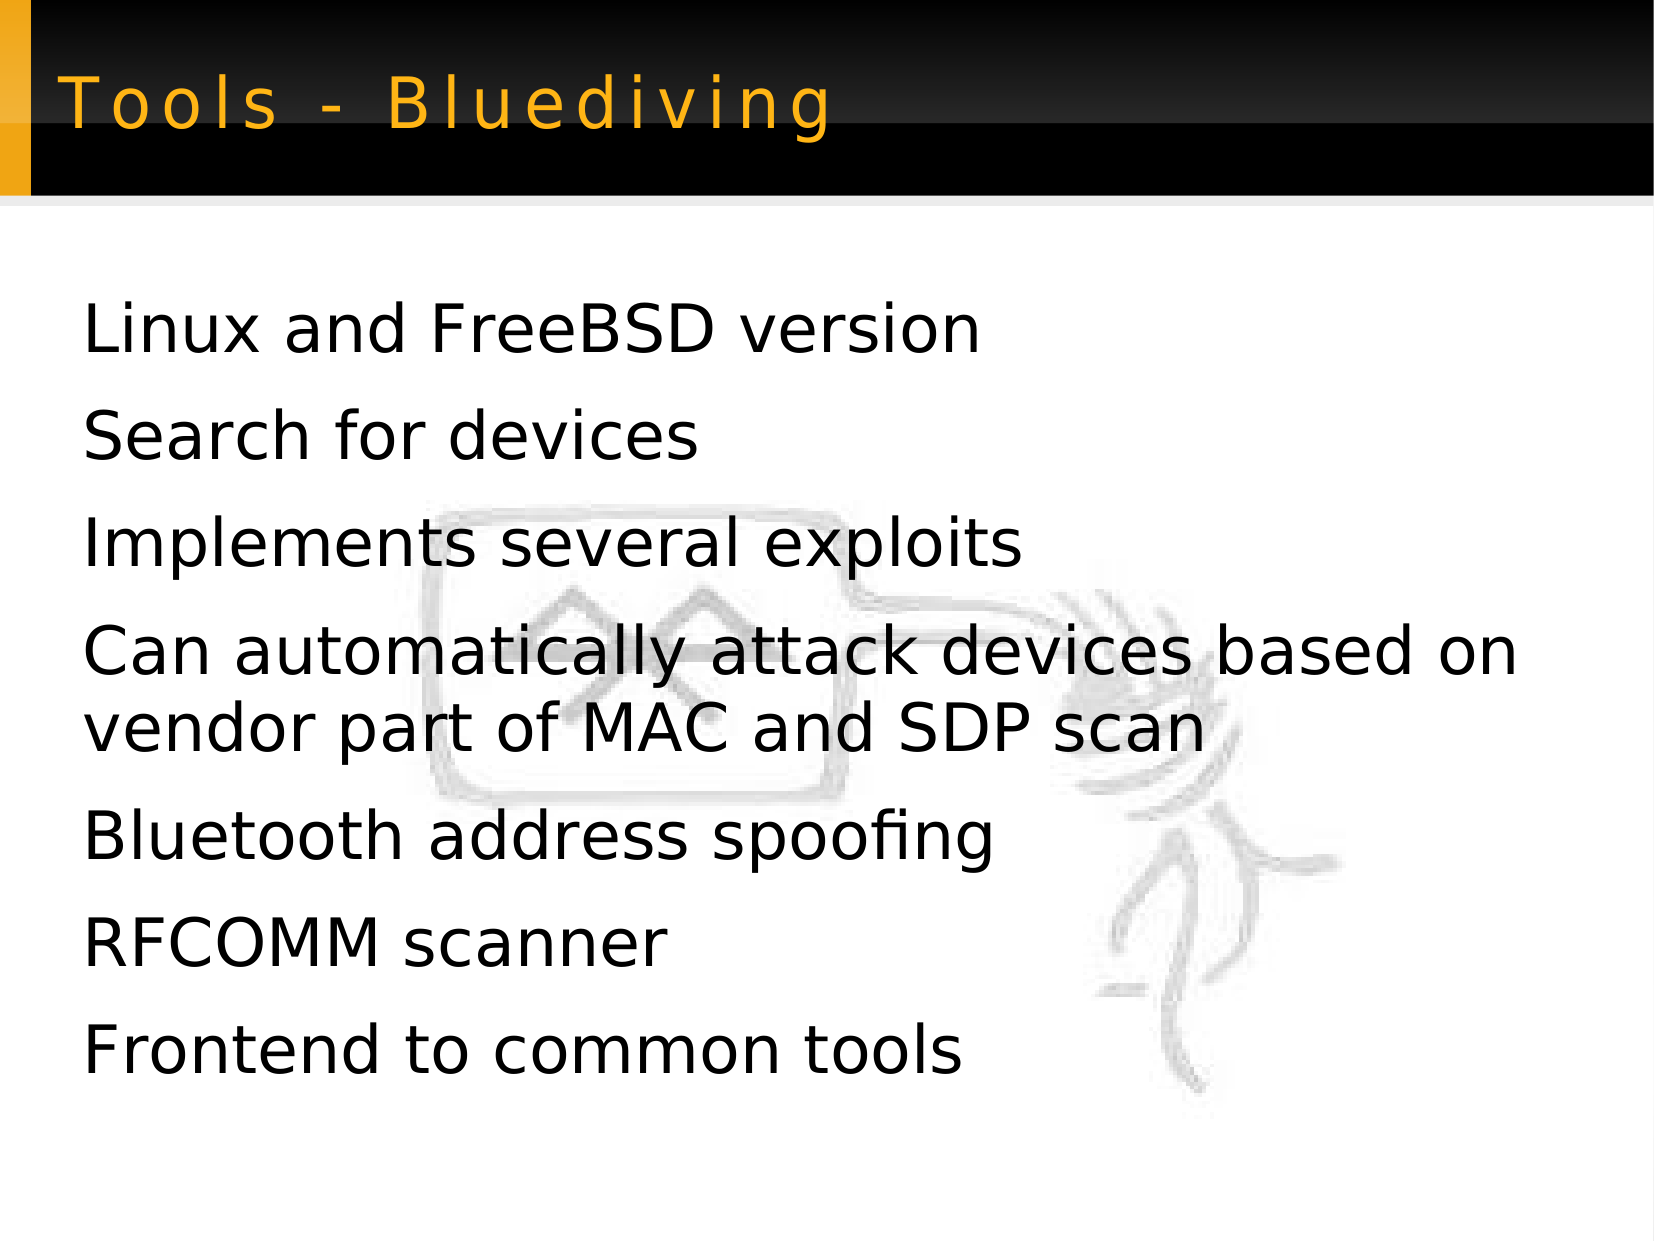

# Tools - Bluediving
Linux and FreeBSD version
Search for devices
Implements several exploits
Can automatically attack devices based on vendor part of MAC and SDP scan
Bluetooth address spoofing
RFCOMM scanner
Frontend to common tools